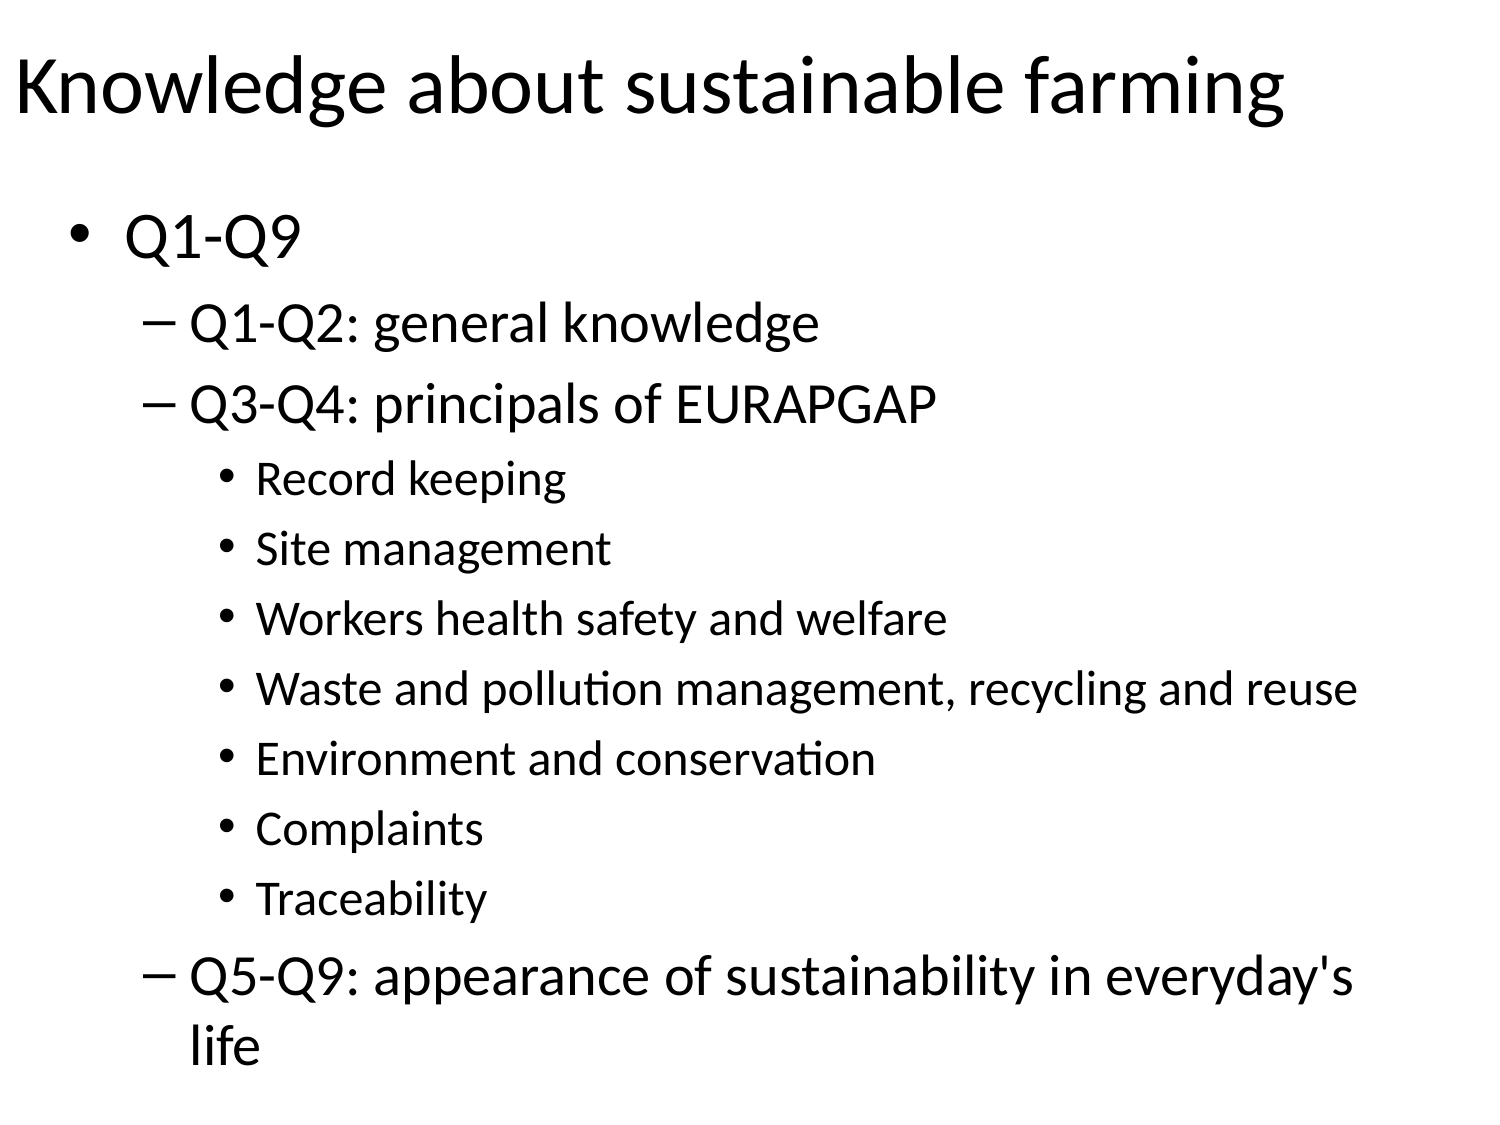

# Knowledge about sustainable farming
Q1-Q9
Q1-Q2: general knowledge
Q3-Q4: principals of EURAPGAP
Record keeping
Site management
Workers health safety and welfare
Waste and pollution management, recycling and reuse
Environment and conservation
Complaints
Traceability
Q5-Q9: appearance of sustainability in everyday's life